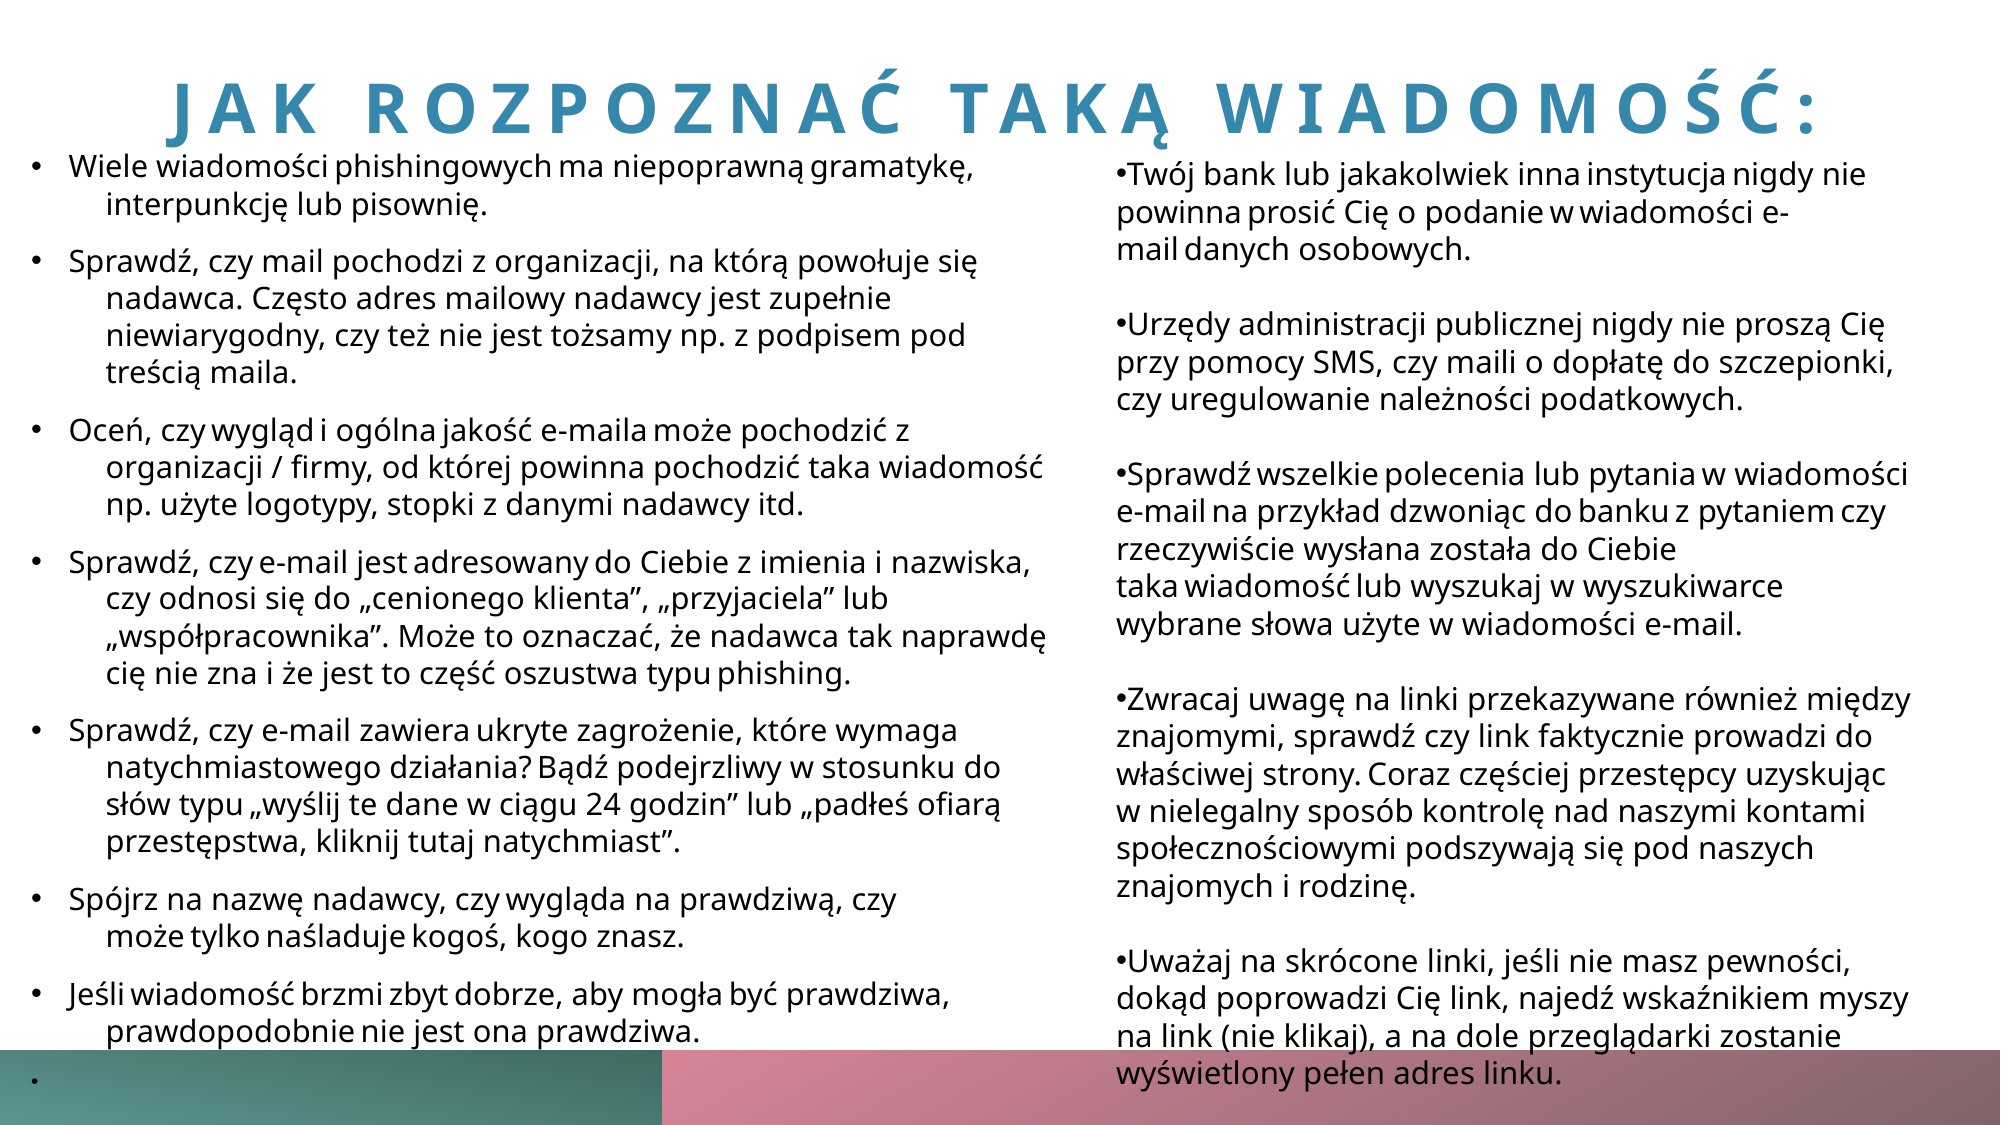

# Jak rozpoznać taką wiadomość:
Wiele wiadomości phishingowych ma niepoprawną gramatykę, interpunkcję lub pisownię.
Sprawdź, czy mail pochodzi z organizacji, na którą powołuje się nadawca. Często adres mailowy nadawcy jest zupełnie niewiarygodny, czy też nie jest tożsamy np. z podpisem pod treścią maila.
Oceń, czy wygląd i ogólna jakość e-maila może pochodzić z organizacji / firmy, od której powinna pochodzić taka wiadomość np. użyte logotypy, stopki z danymi nadawcy itd.
Sprawdź, czy e-mail jest adresowany do Ciebie z imienia i nazwiska, czy odnosi się do „cenionego klienta”, „przyjaciela” lub „współpracownika”. Może to oznaczać, że nadawca tak naprawdę cię nie zna i że jest to część oszustwa typu phishing.
Sprawdź, czy e-mail zawiera ukryte zagrożenie, które wymaga natychmiastowego działania? Bądź podejrzliwy w stosunku do słów typu „wyślij te dane w ciągu 24 godzin” lub „padłeś ofiarą przestępstwa, kliknij tutaj natychmiast”.
Spójrz na nazwę nadawcy, czy wygląda na prawdziwą, czy może tylko naśladuje kogoś, kogo znasz.
Jeśli wiadomość brzmi zbyt dobrze, aby mogła być prawdziwa, prawdopodobnie nie jest ona prawdziwa.
Twój bank lub jakakolwiek inna instytucja nigdy nie powinna prosić Cię o podanie w wiadomości e-mail danych osobowych.
Urzędy administracji publicznej nigdy nie proszą Cię przy pomocy SMS, czy maili o dopłatę do szczepionki, czy uregulowanie należności podatkowych.
Sprawdź wszelkie polecenia lub pytania w wiadomości e-mail na przykład dzwoniąc do banku z pytaniem czy rzeczywiście wysłana została do Ciebie taka wiadomość lub wyszukaj w wyszukiwarce wybrane słowa użyte w wiadomości e-mail.
Zwracaj uwagę na linki przekazywane również między znajomymi, sprawdź czy link faktycznie prowadzi do właściwej strony. Coraz częściej przestępcy uzyskując w nielegalny sposób kontrolę nad naszymi kontami społecznościowymi podszywają się pod naszych znajomych i rodzinę.
Uważaj na skrócone linki, jeśli nie masz pewności, dokąd poprowadzi Cię link, najedź wskaźnikiem myszy na link (nie klikaj), a na dole przeglądarki zostanie wyświetlony pełen adres linku.